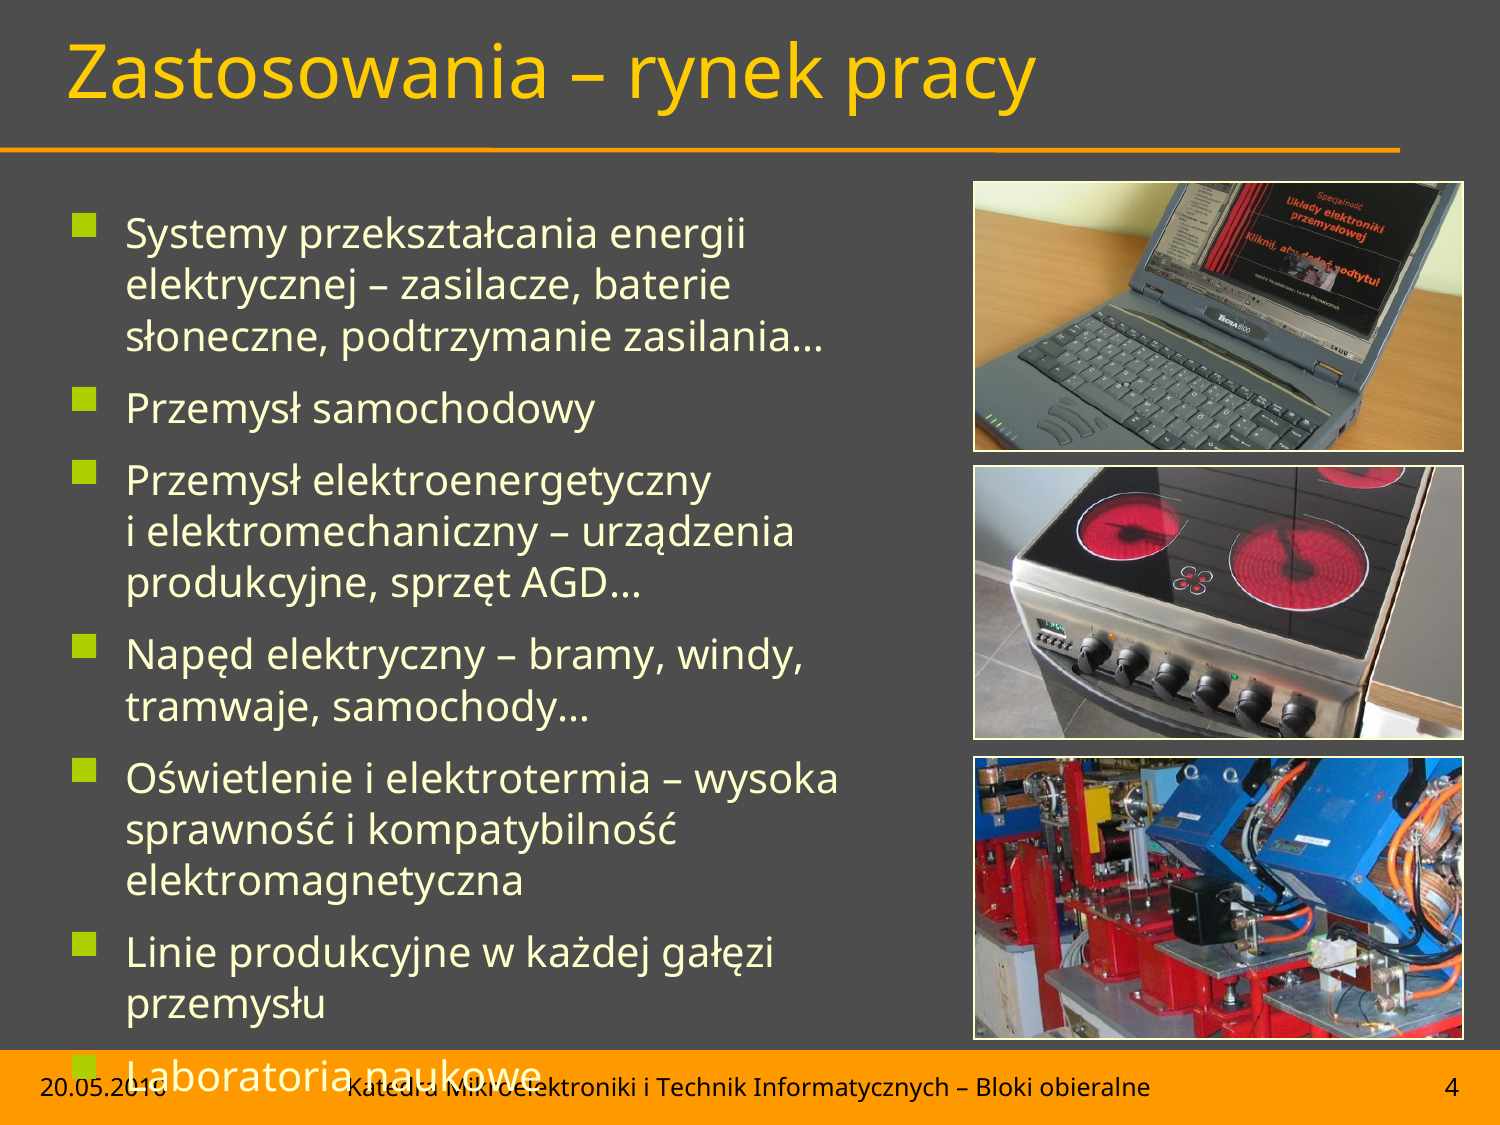

# Zastosowania – rynek pracy
Systemy przekształcania energii elektrycznej – zasilacze, baterie słoneczne, podtrzymanie zasilania…
Przemysł samochodowy
Przemysł elektroenergetyczny i elektromechaniczny – urządzenia produkcyjne, sprzęt AGD…
Napęd elektryczny – bramy, windy, tramwaje, samochody…
Oświetlenie i elektrotermia – wysoka sprawność i kompatybilność elektromagnetyczna
Linie produkcyjne w każdej gałęzi przemysłu
Laboratoria naukowe
20.05.2010
Katedra Mikroelektroniki i Technik Informatycznych – Bloki obieralne
4